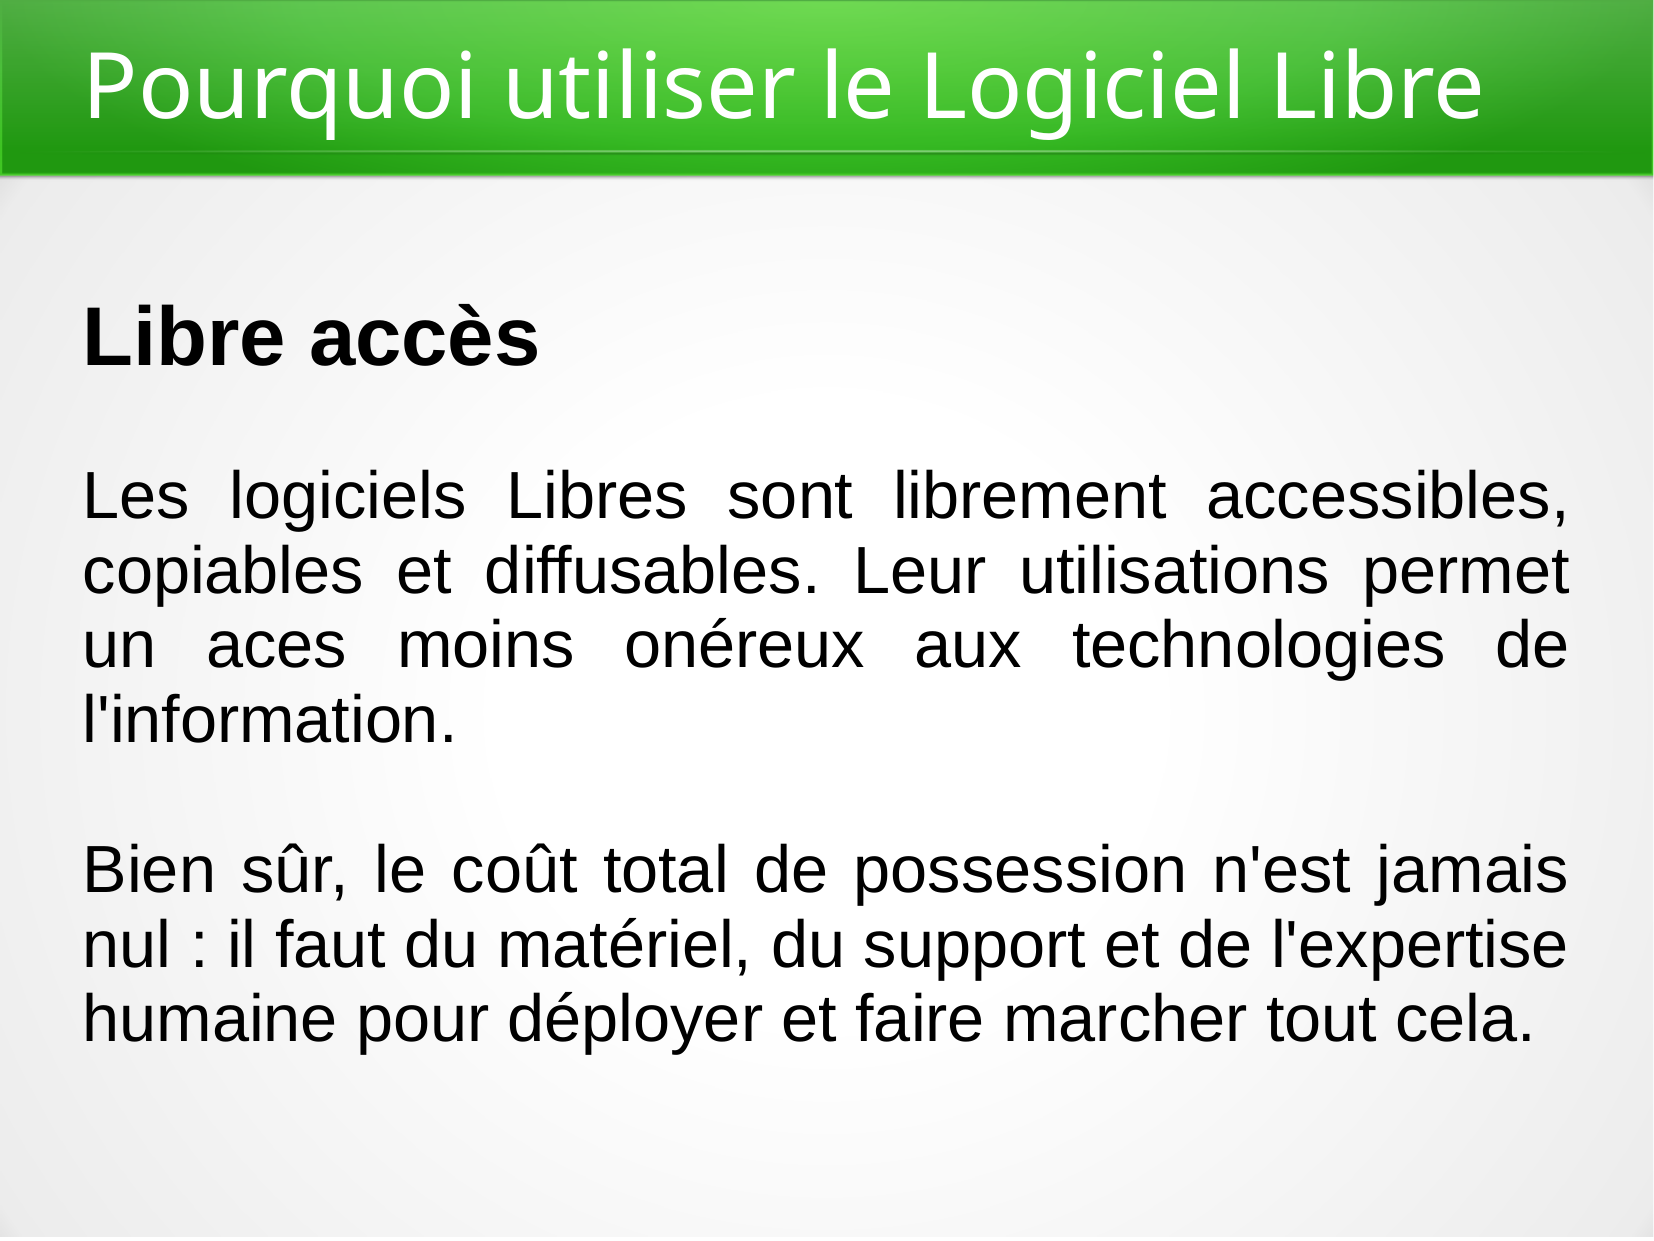

# Pourquoi utiliser le Logiciel Libre
Libre accès
Les logiciels Libres sont librement accessibles, copiables et diffusables. Leur utilisations permet un aces moins onéreux aux technologies de l'information.
Bien sûr, le coût total de possession n'est jamais nul : il faut du matériel, du support et de l'expertise humaine pour déployer et faire marcher tout cela.